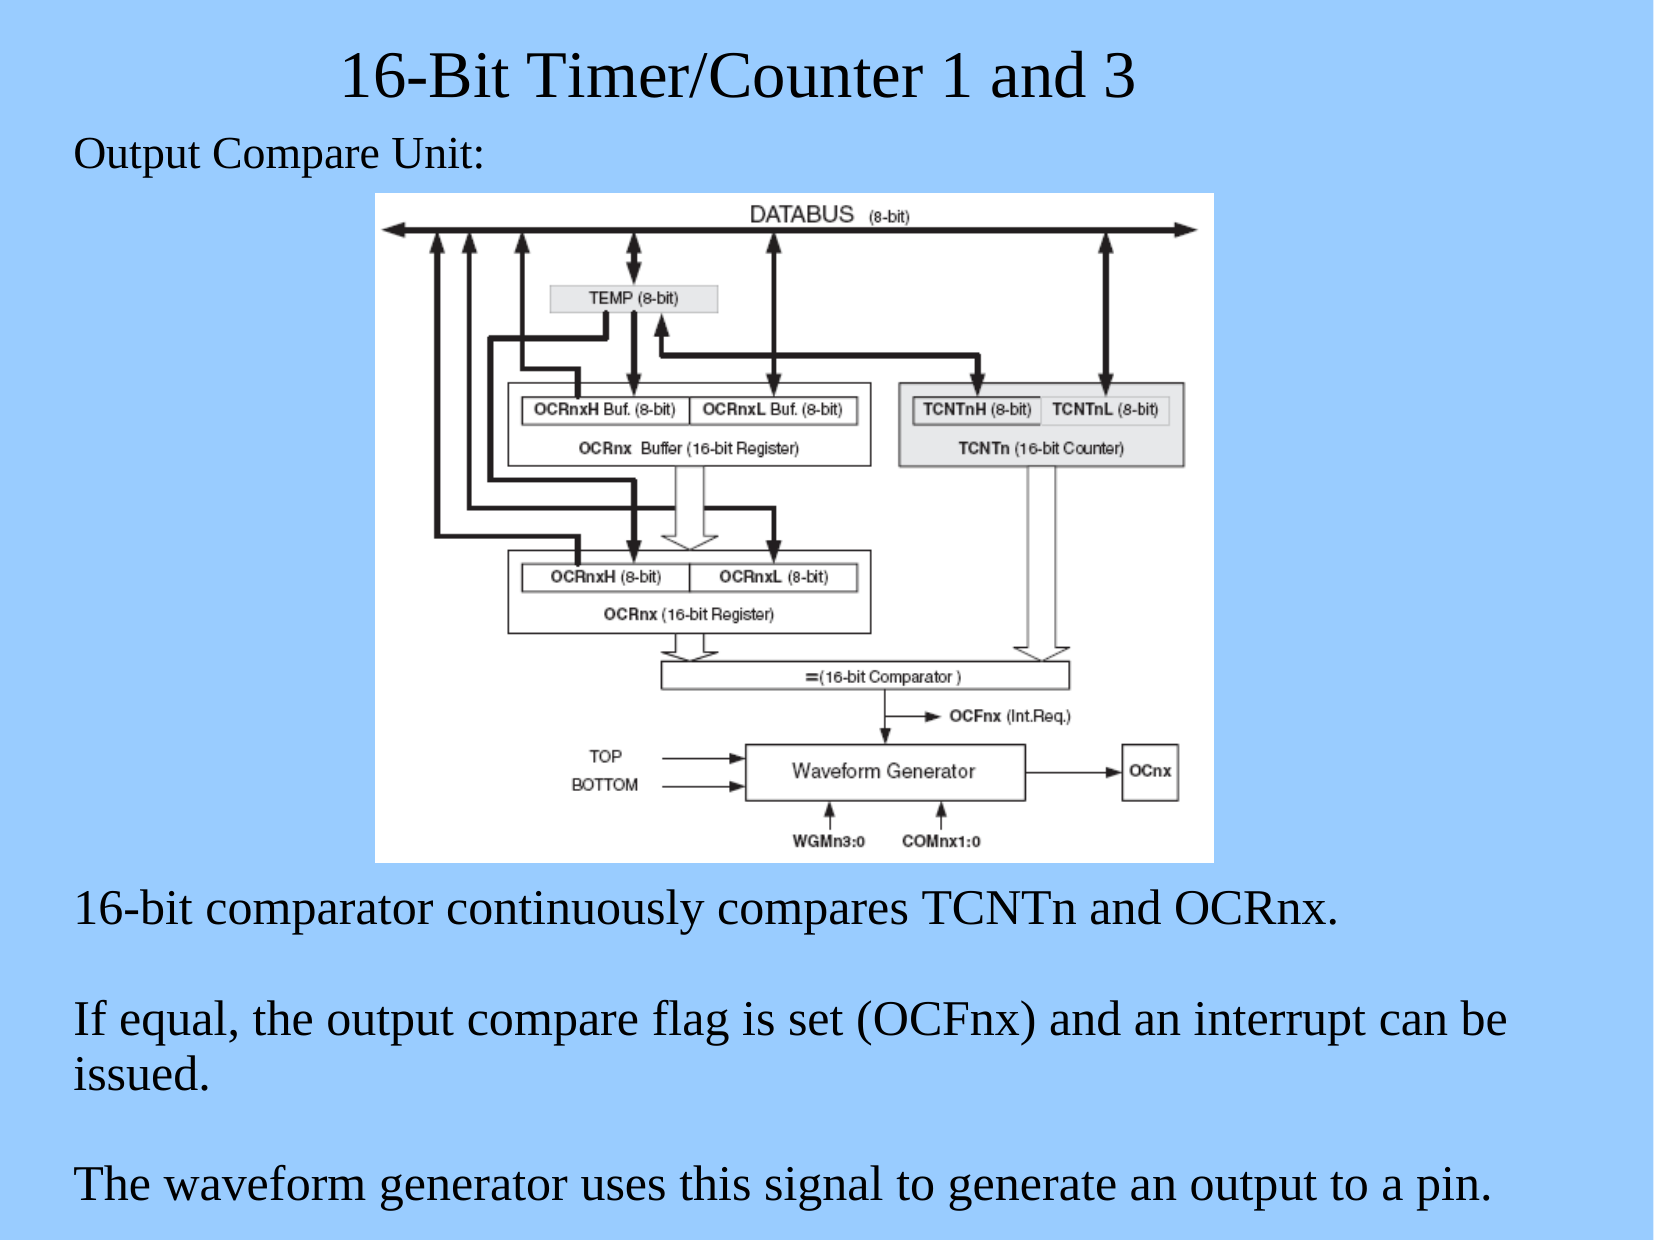

16-Bit Timer/Counter 1 and 3
Output Compare Unit:
16-bit comparator continuously compares TCNTn and OCRnx.
If equal, the output compare flag is set (OCFnx) and an interrupt can be issued.
The waveform generator uses this signal to generate an output to a pin.